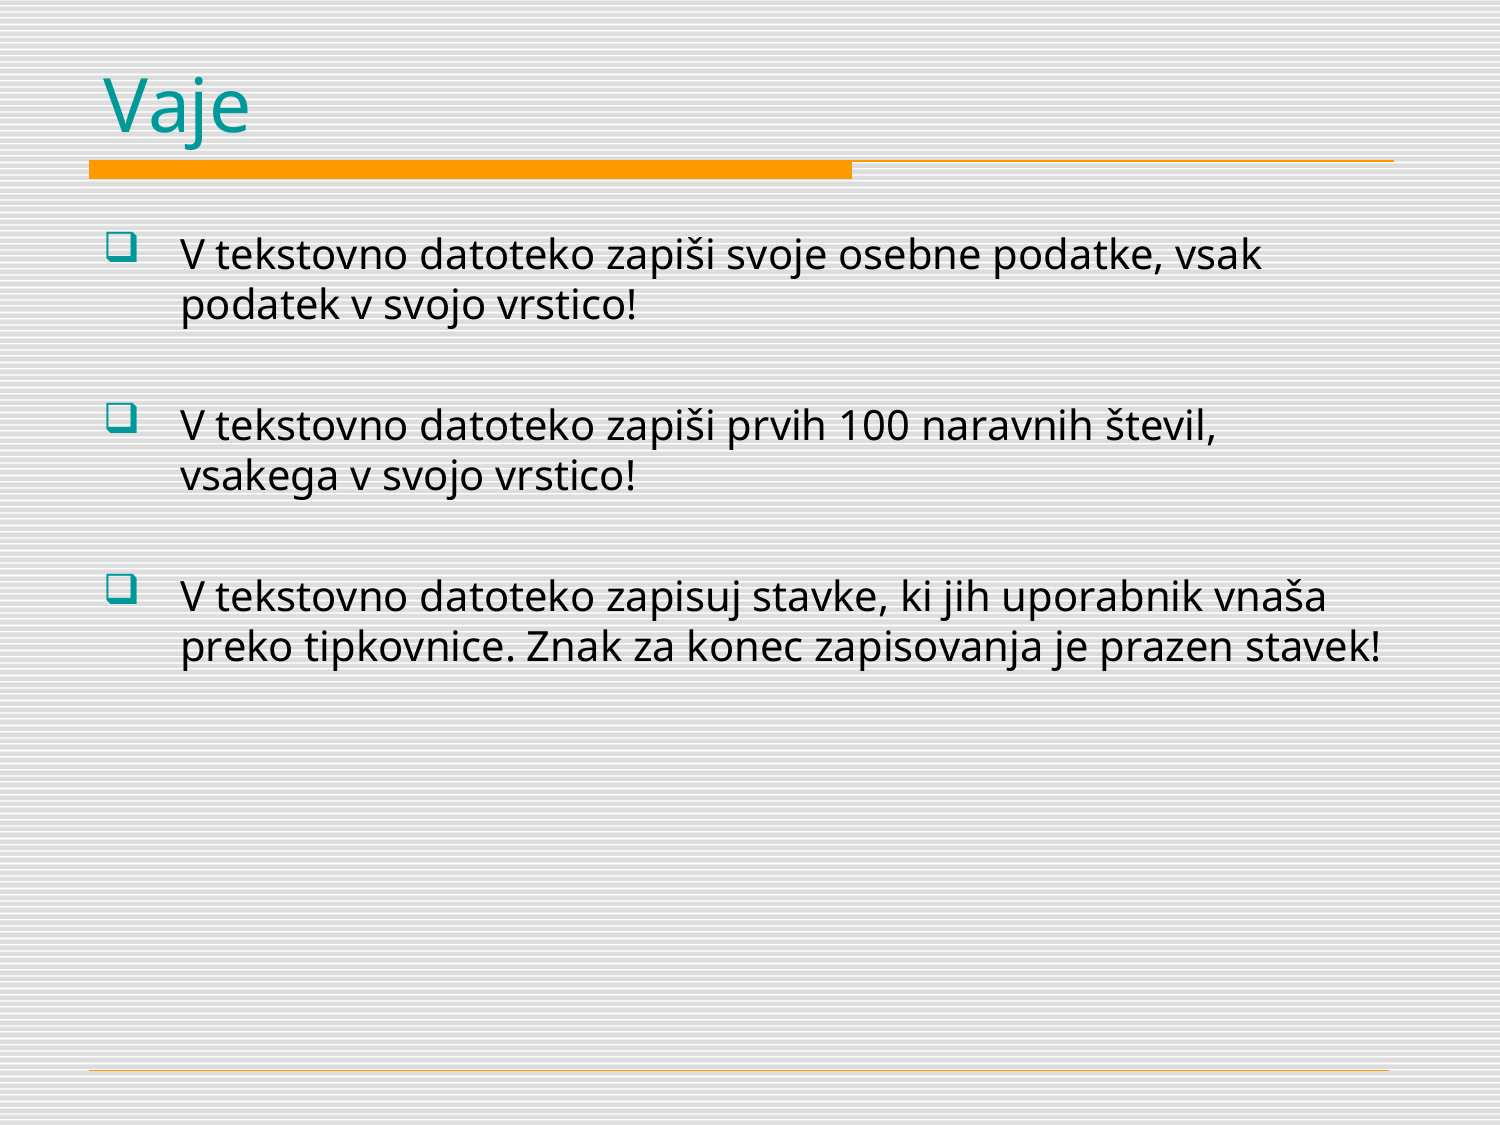

# Vaje
V tekstovno datoteko zapiši svoje osebne podatke, vsak podatek v svojo vrstico!
V tekstovno datoteko zapiši prvih 100 naravnih števil, vsakega v svojo vrstico!
V tekstovno datoteko zapisuj stavke, ki jih uporabnik vnaša preko tipkovnice. Znak za konec zapisovanja je prazen stavek!